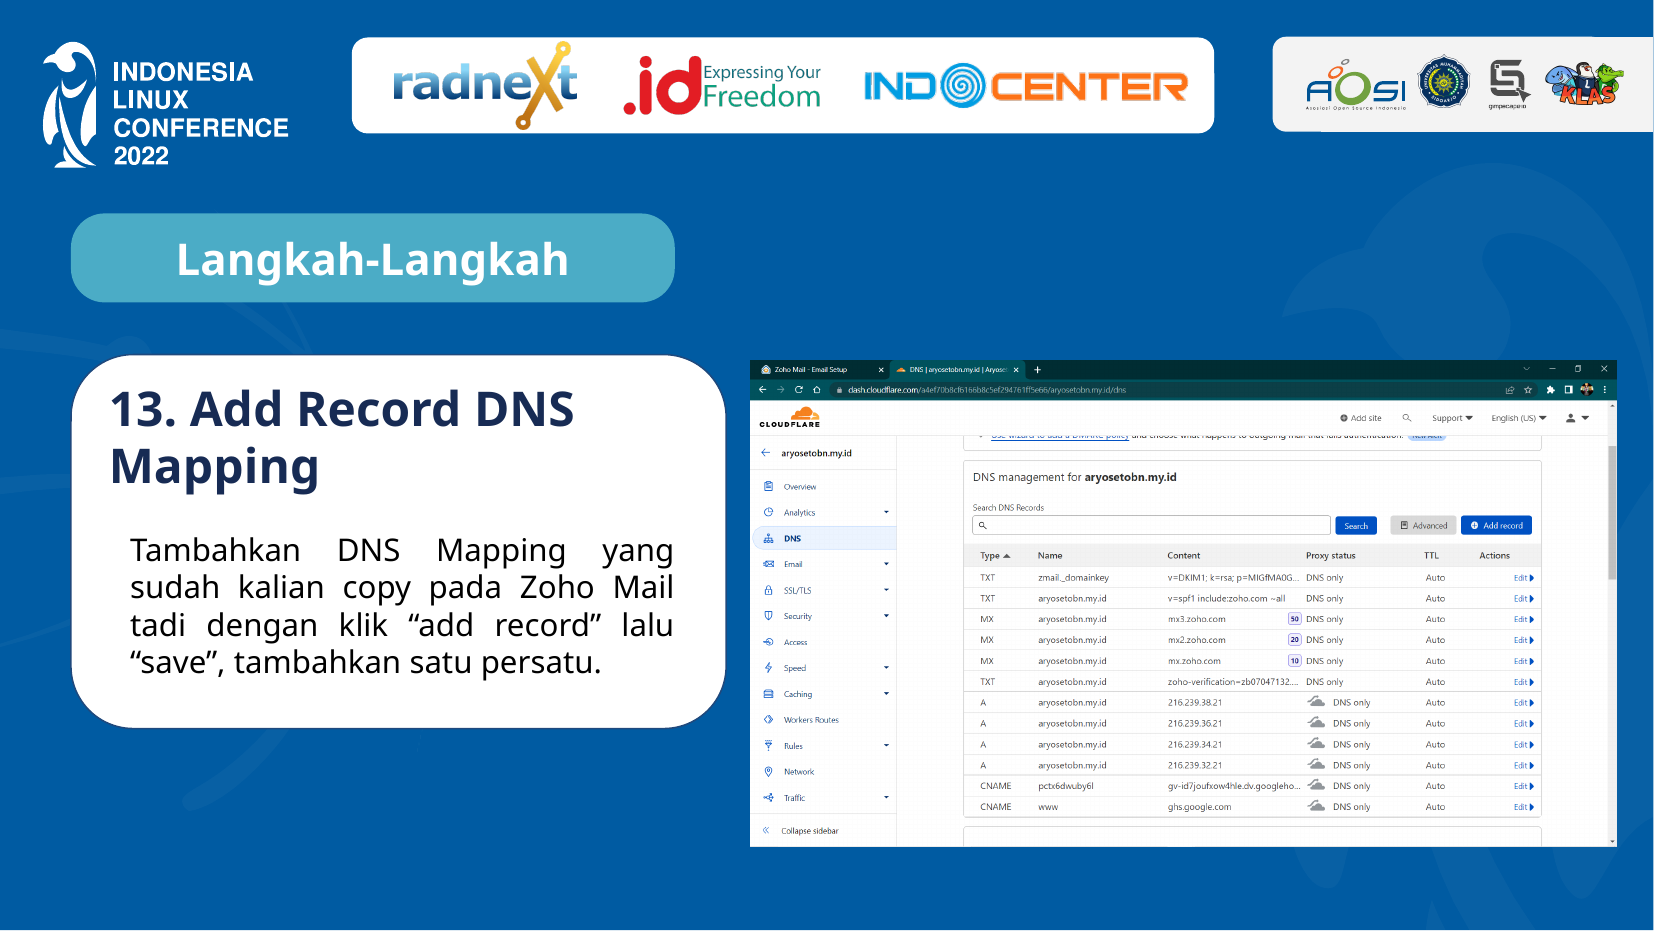

Langkah-Langkah
13. Add Record DNS Mapping
Tambahkan DNS Mapping yang sudah kalian copy pada Zoho Mail tadi dengan klik “add record” lalu “save”, tambahkan satu persatu.